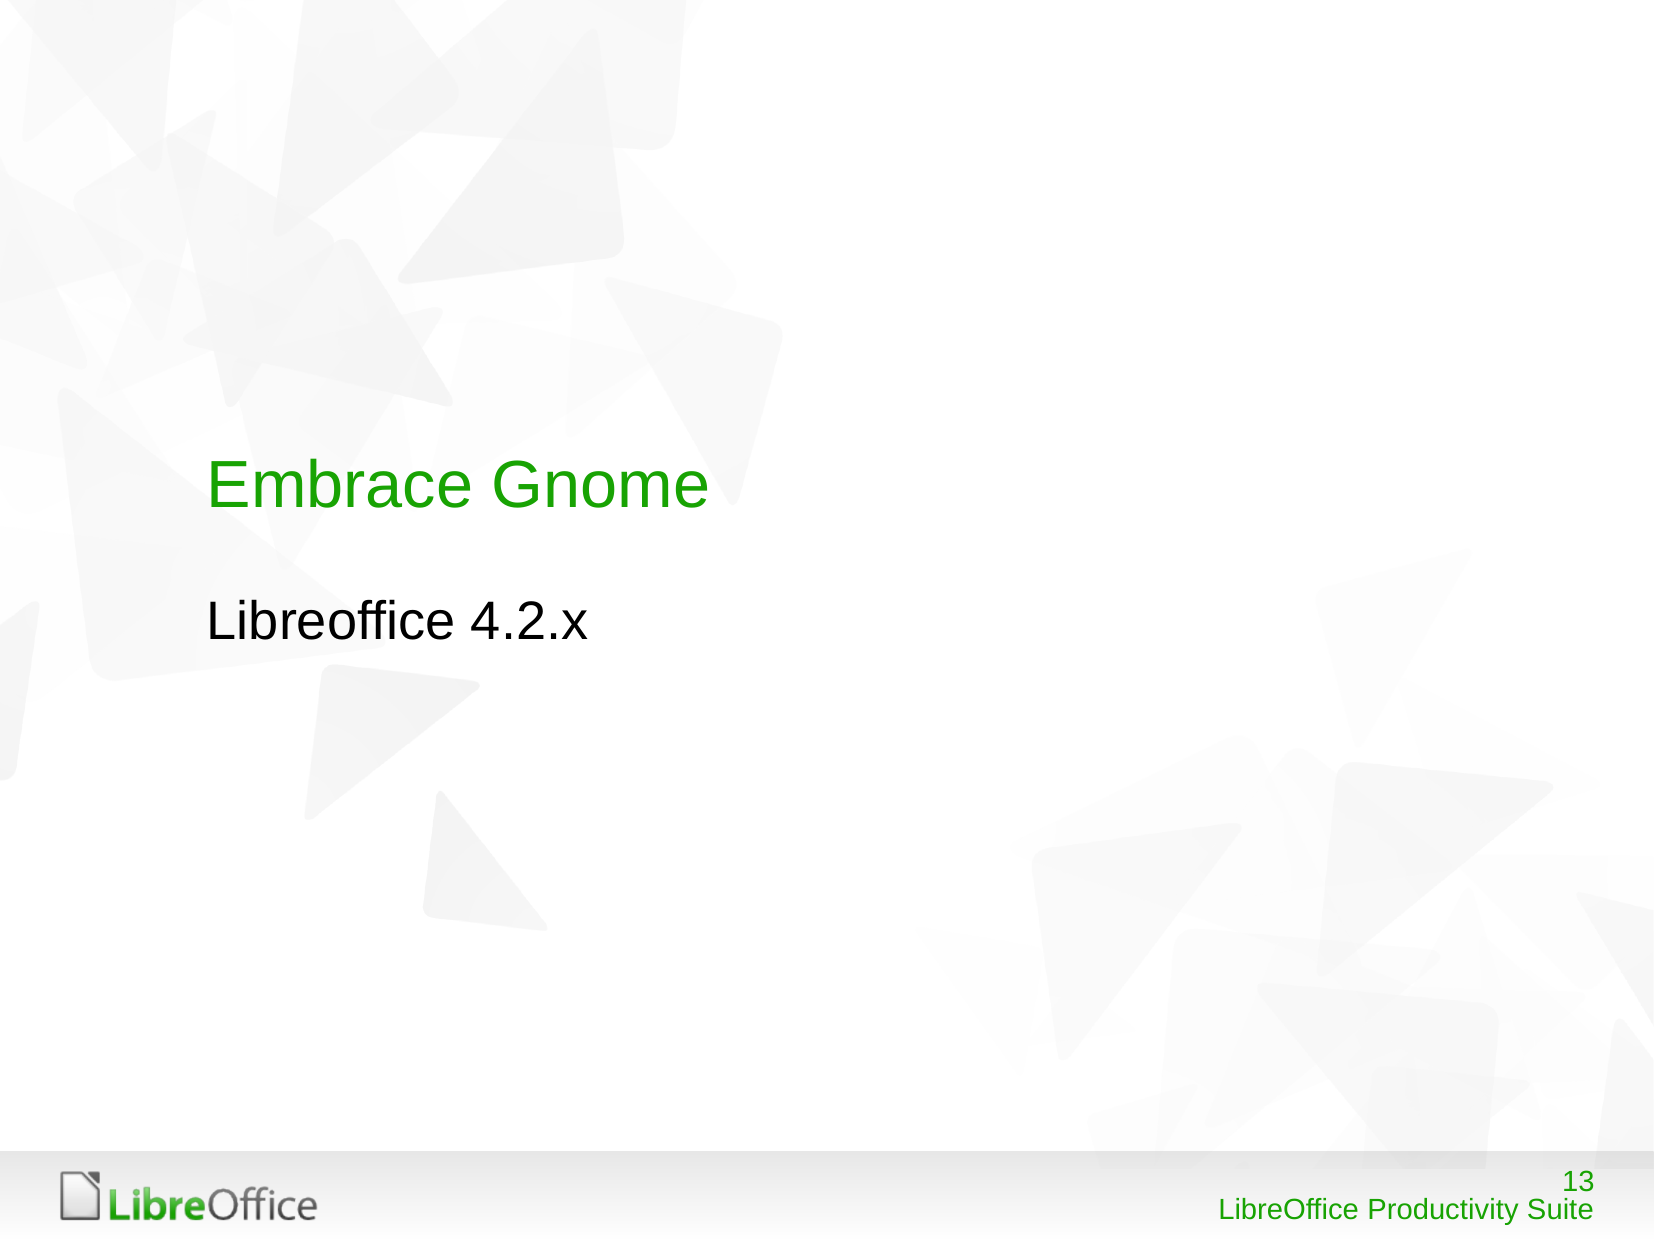

# Embrace Gnome
Libreoffice 4.2.x
13
LibreOffice Productivity Suite